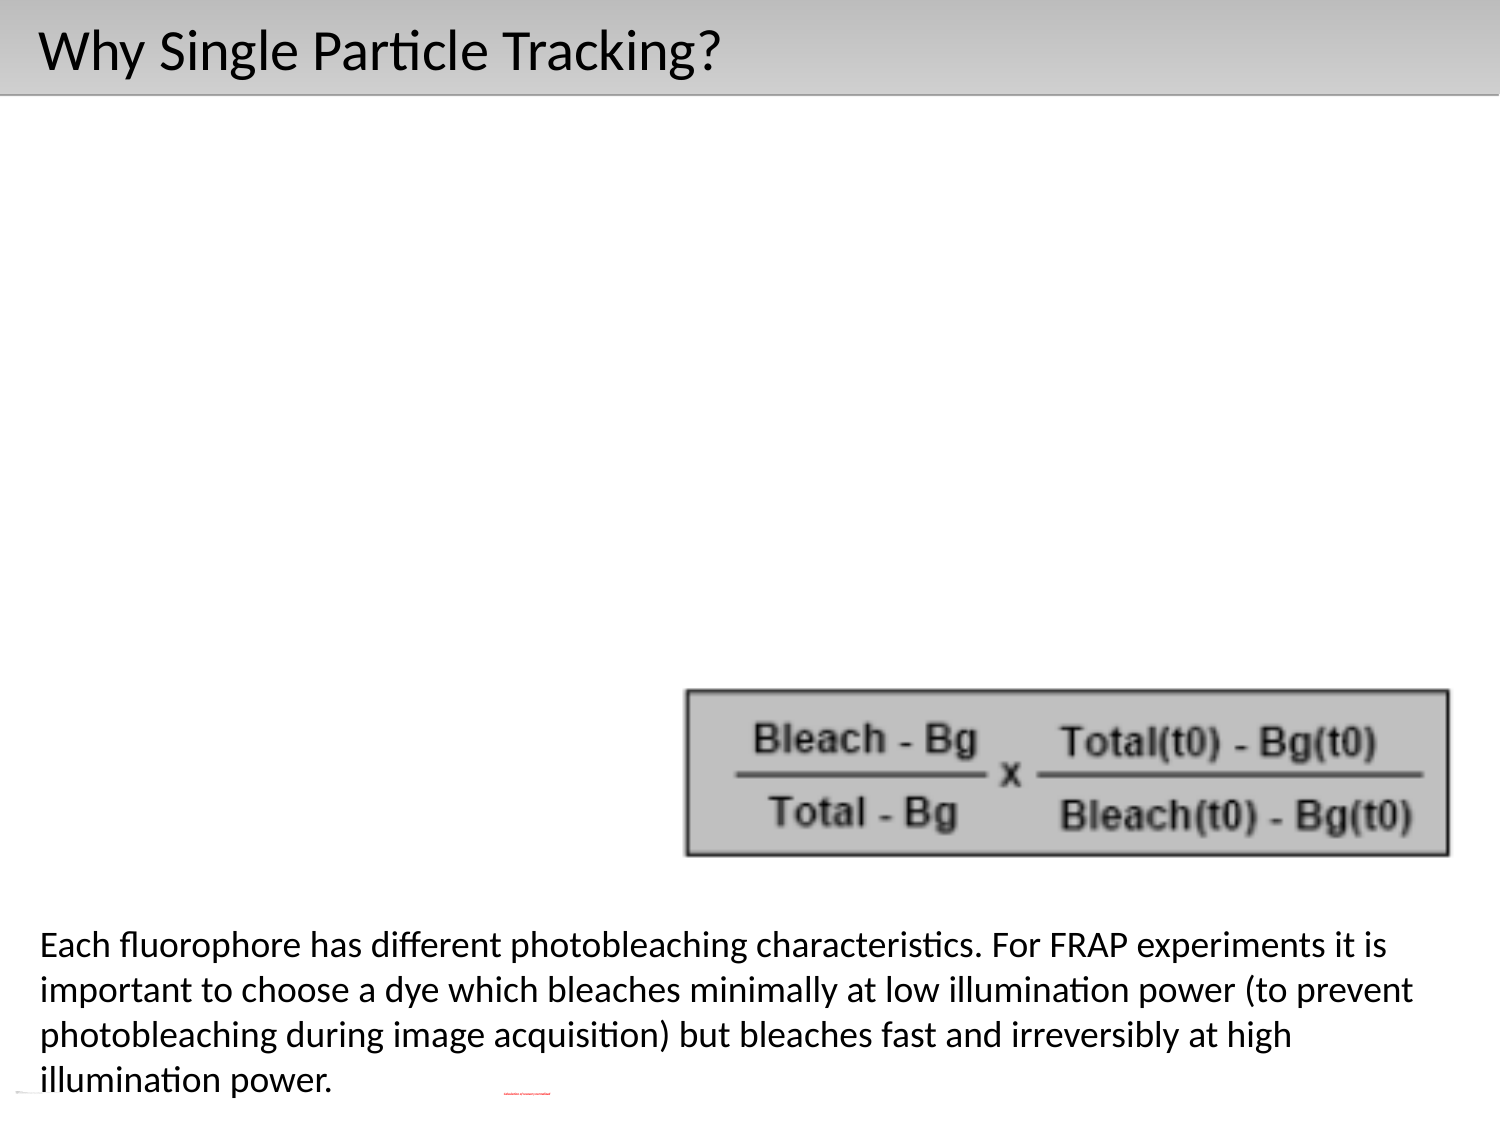

# Why Single Particle Tracking?
Each fluorophore has different photobleaching characteristics. For FRAP experiments it is important to choose a dye which bleaches minimally at low illumination power (to prevent photobleaching during image acquisition) but bleaches fast and irreversibly at high
illumination power.
FRAP: Mode of operation
1. Determination of pre-bleach levels
2. Photobleaching (short excitation pulse) of selected cells / areas.
3. Recovery: diffusion of unbleached molecules into the bleached area and increase of fluorescence intensity. Record the time course of fluorescence recovery at various time intervals, using a light level sufficiently low to prevent further bleaching.
4. Quantification: graph shows the time course of fluorescence recovery (calculated as average percentage recovery of initial fluorescence
Calculation of recovery normalized